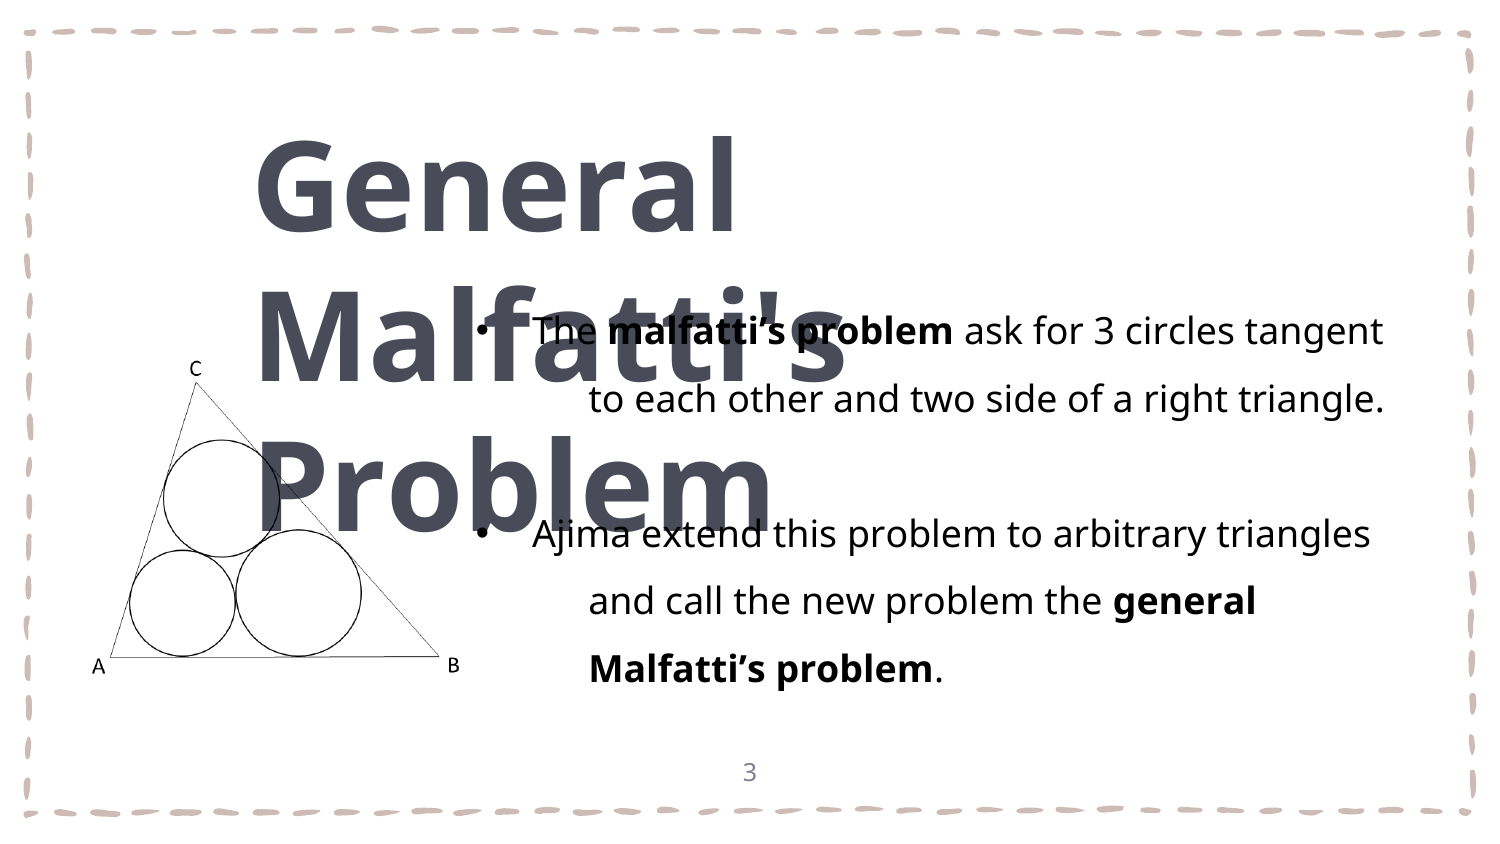

General Malfatti's Problem
The malfatti’s problem ask for 3 circles tangent to each other and two side of a right triangle.
Ajima extend this problem to arbitrary triangles and call the new problem the general Malfatti’s problem.